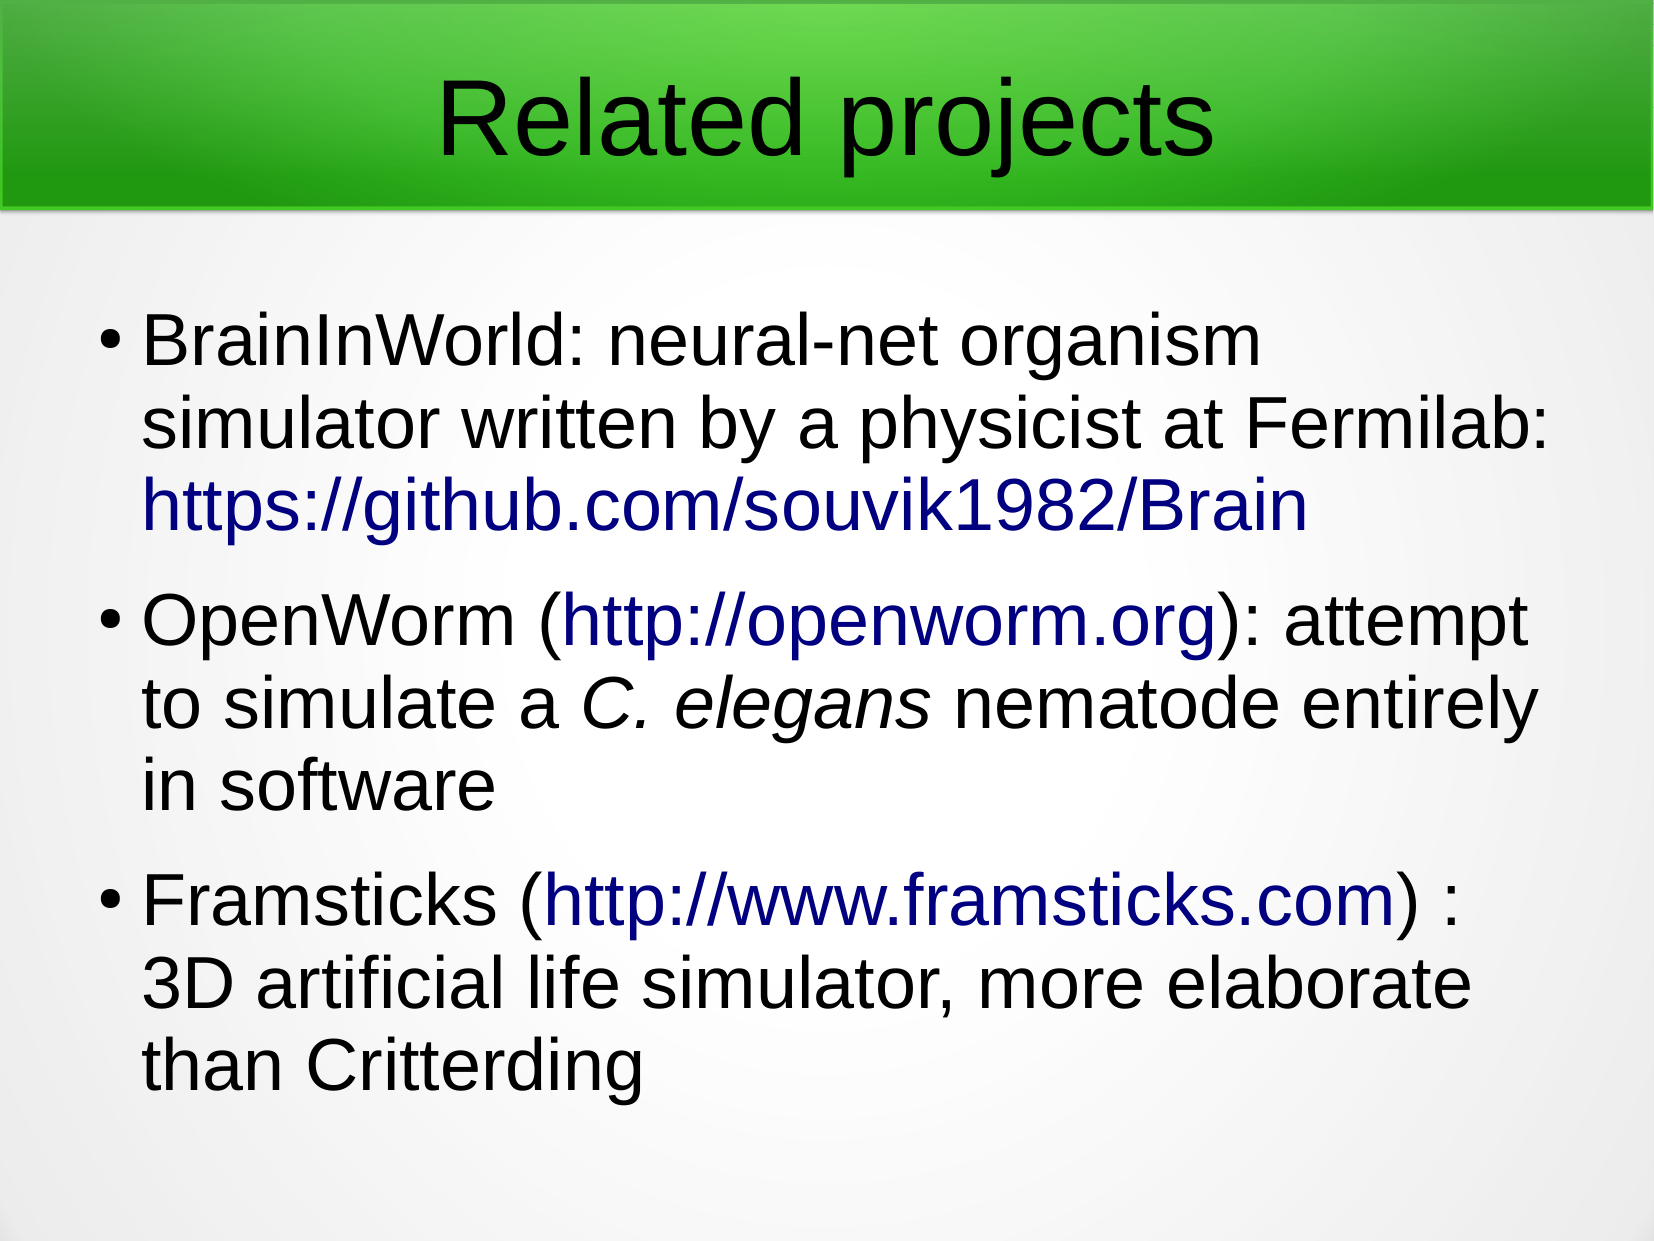

# Related projects
BrainInWorld: neural-net organism simulator written by a physicist at Fermilab: https://github.com/souvik1982/Brain
OpenWorm (http://openworm.org): attempt to simulate a C. elegans nematode entirely in software
Framsticks (http://www.framsticks.com) : 3D artificial life simulator, more elaborate than Critterding